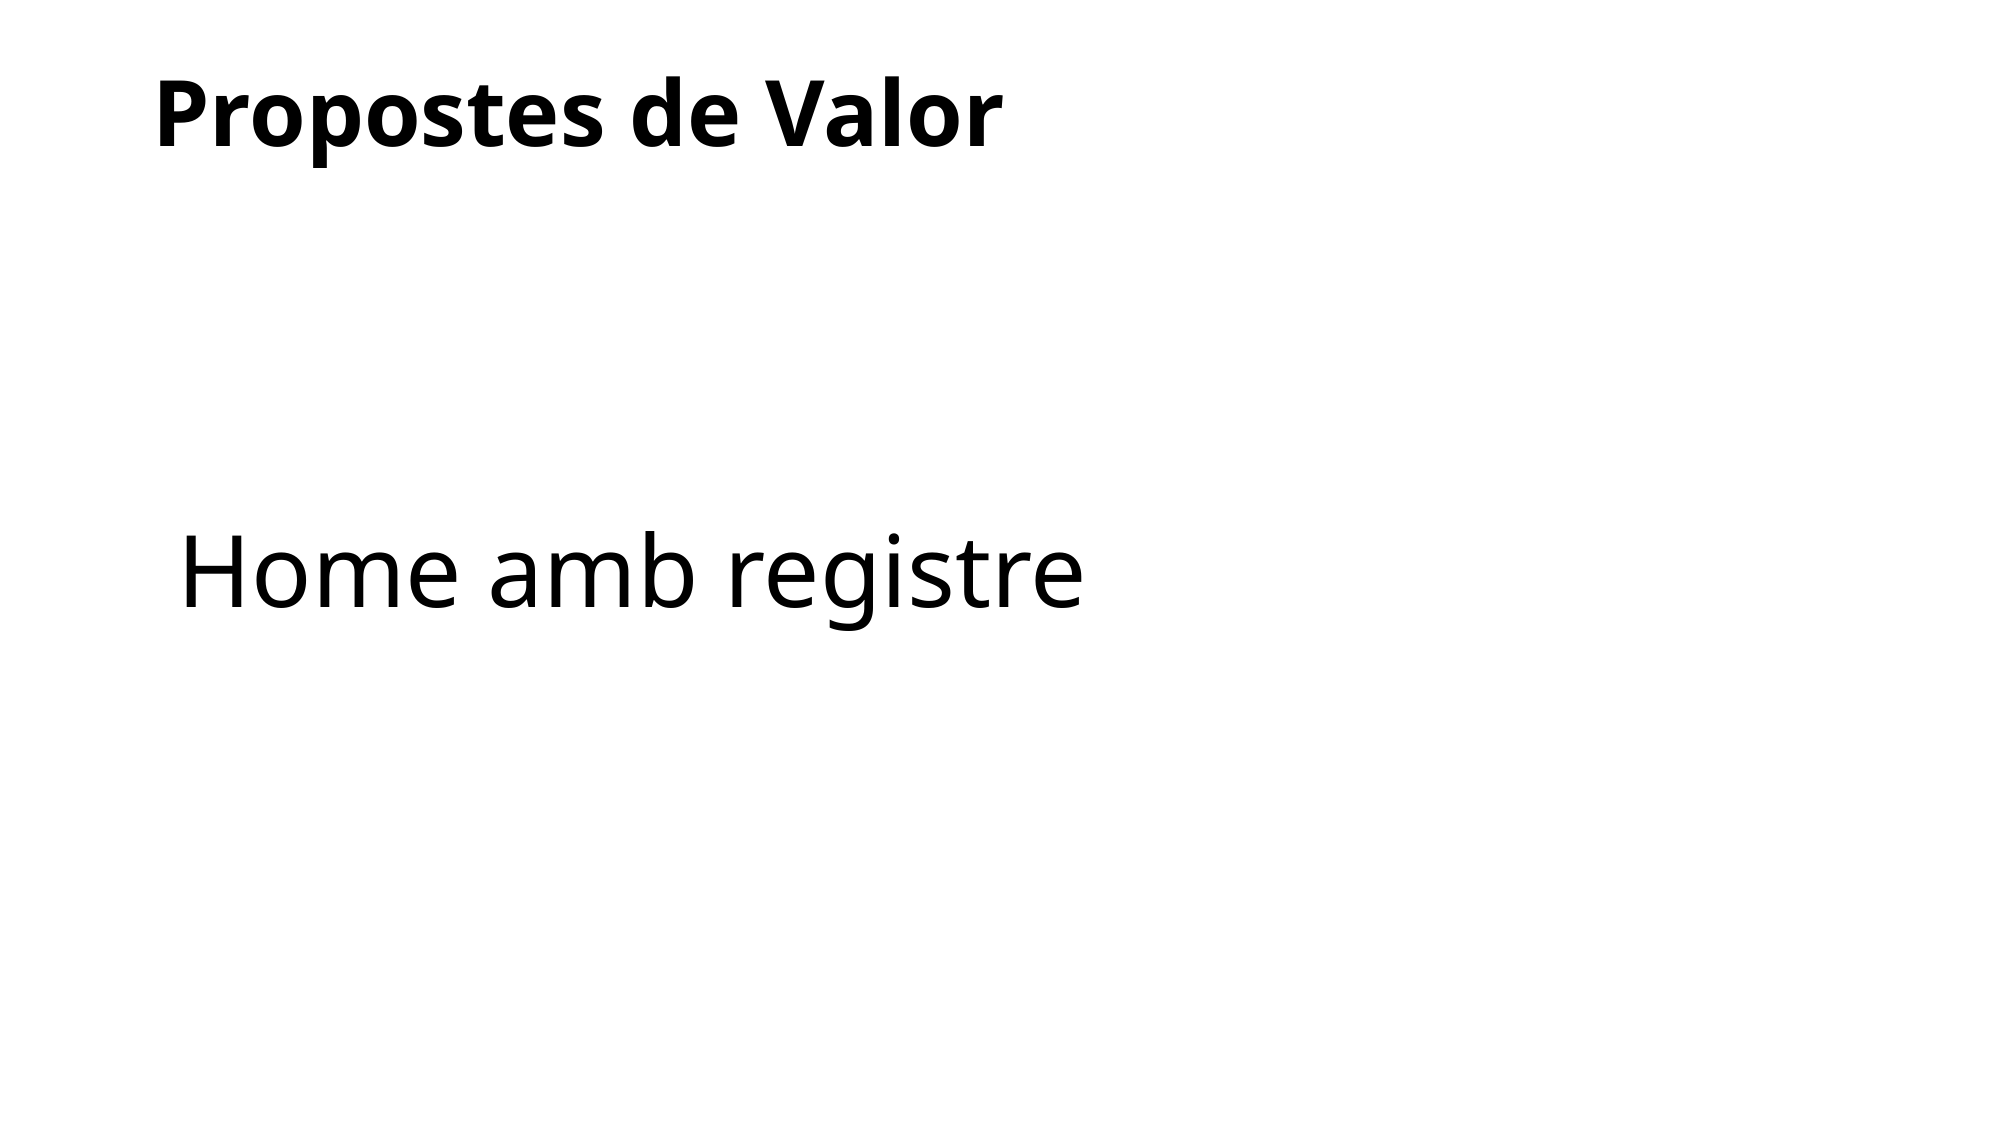

# Propostes de Valor
Home amb registre